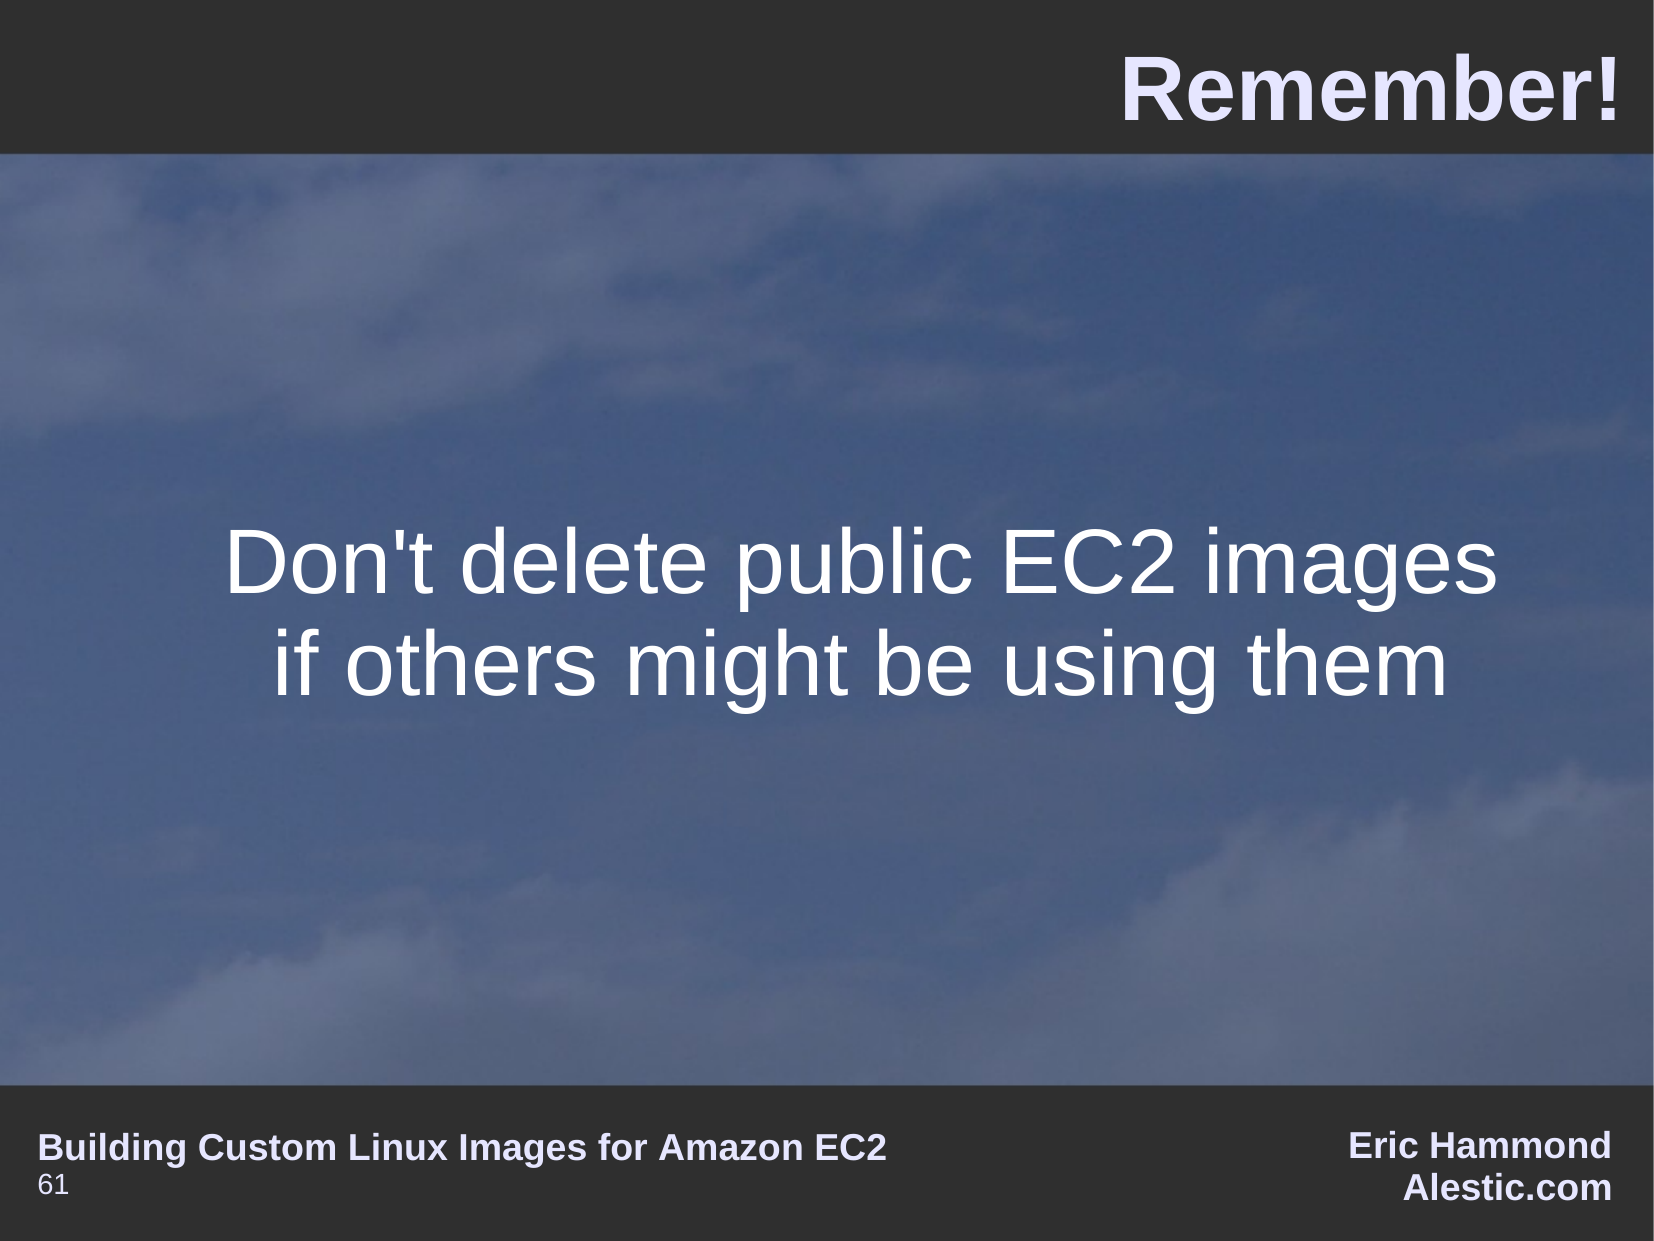

# Remember!
Don't delete public EC2 images
if others might be using them
61
Eric Hammond
Alestic.com